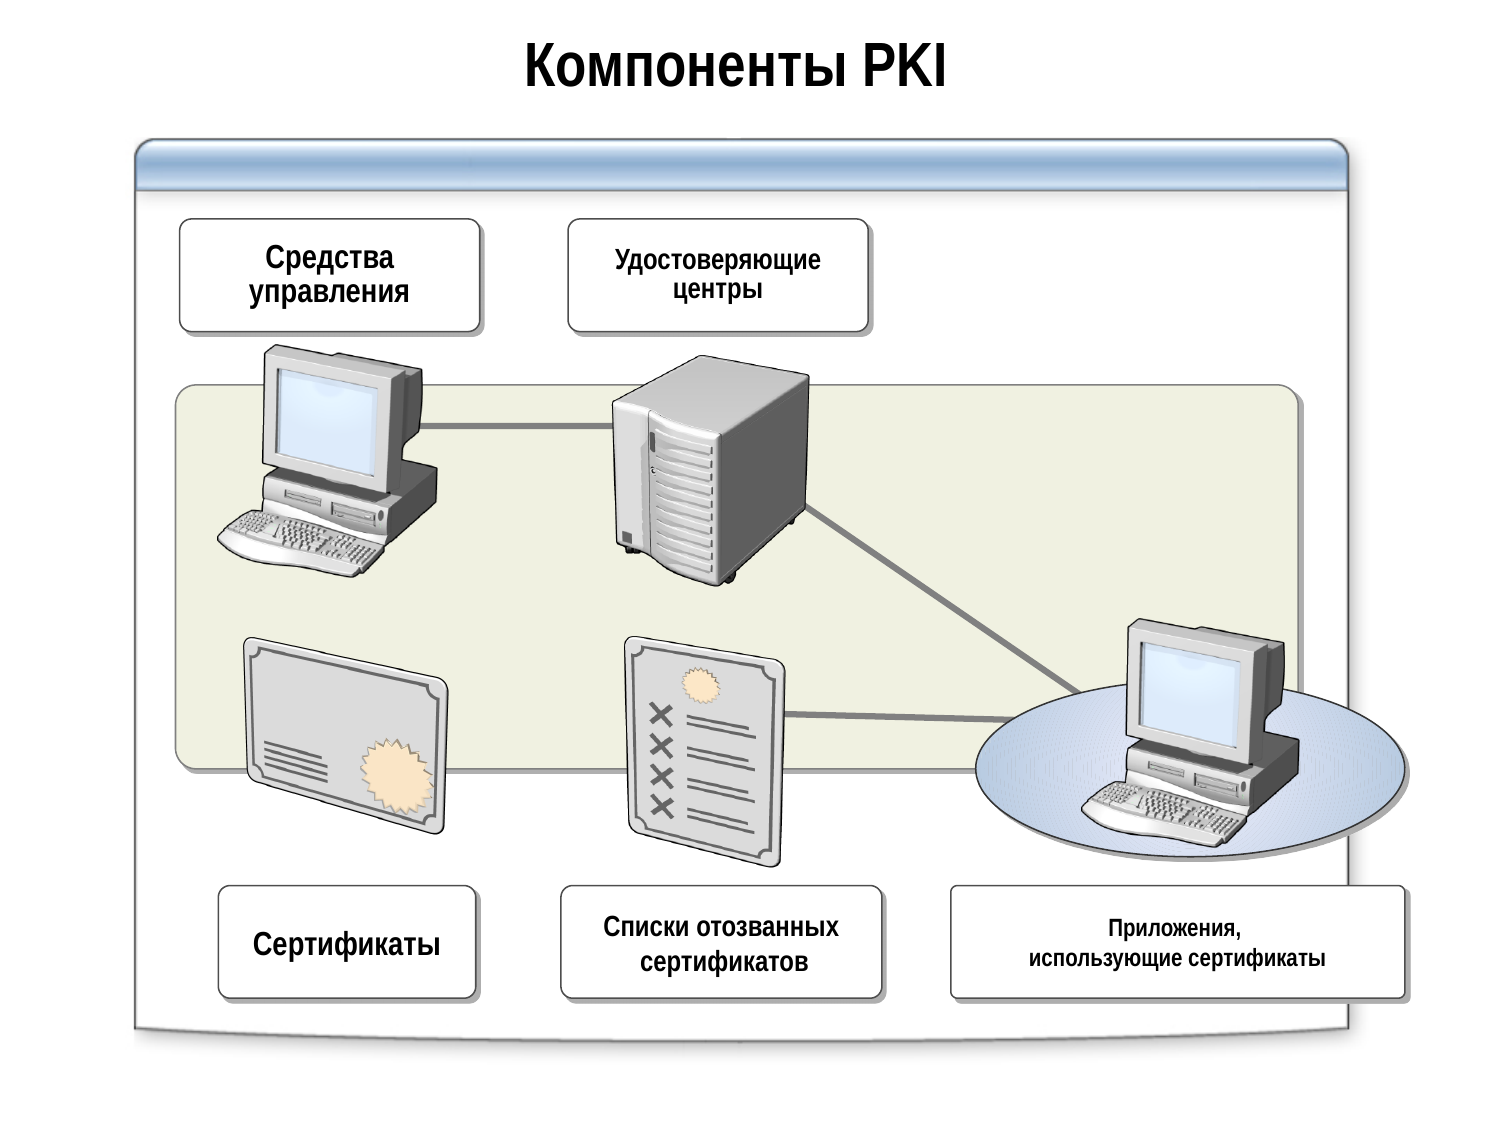

# Компоненты PKI
Средства
управления
Удостоверяющие
центры
Сертификаты
Списки отозванных
 сертификатов
Приложения,
использующие сертификаты